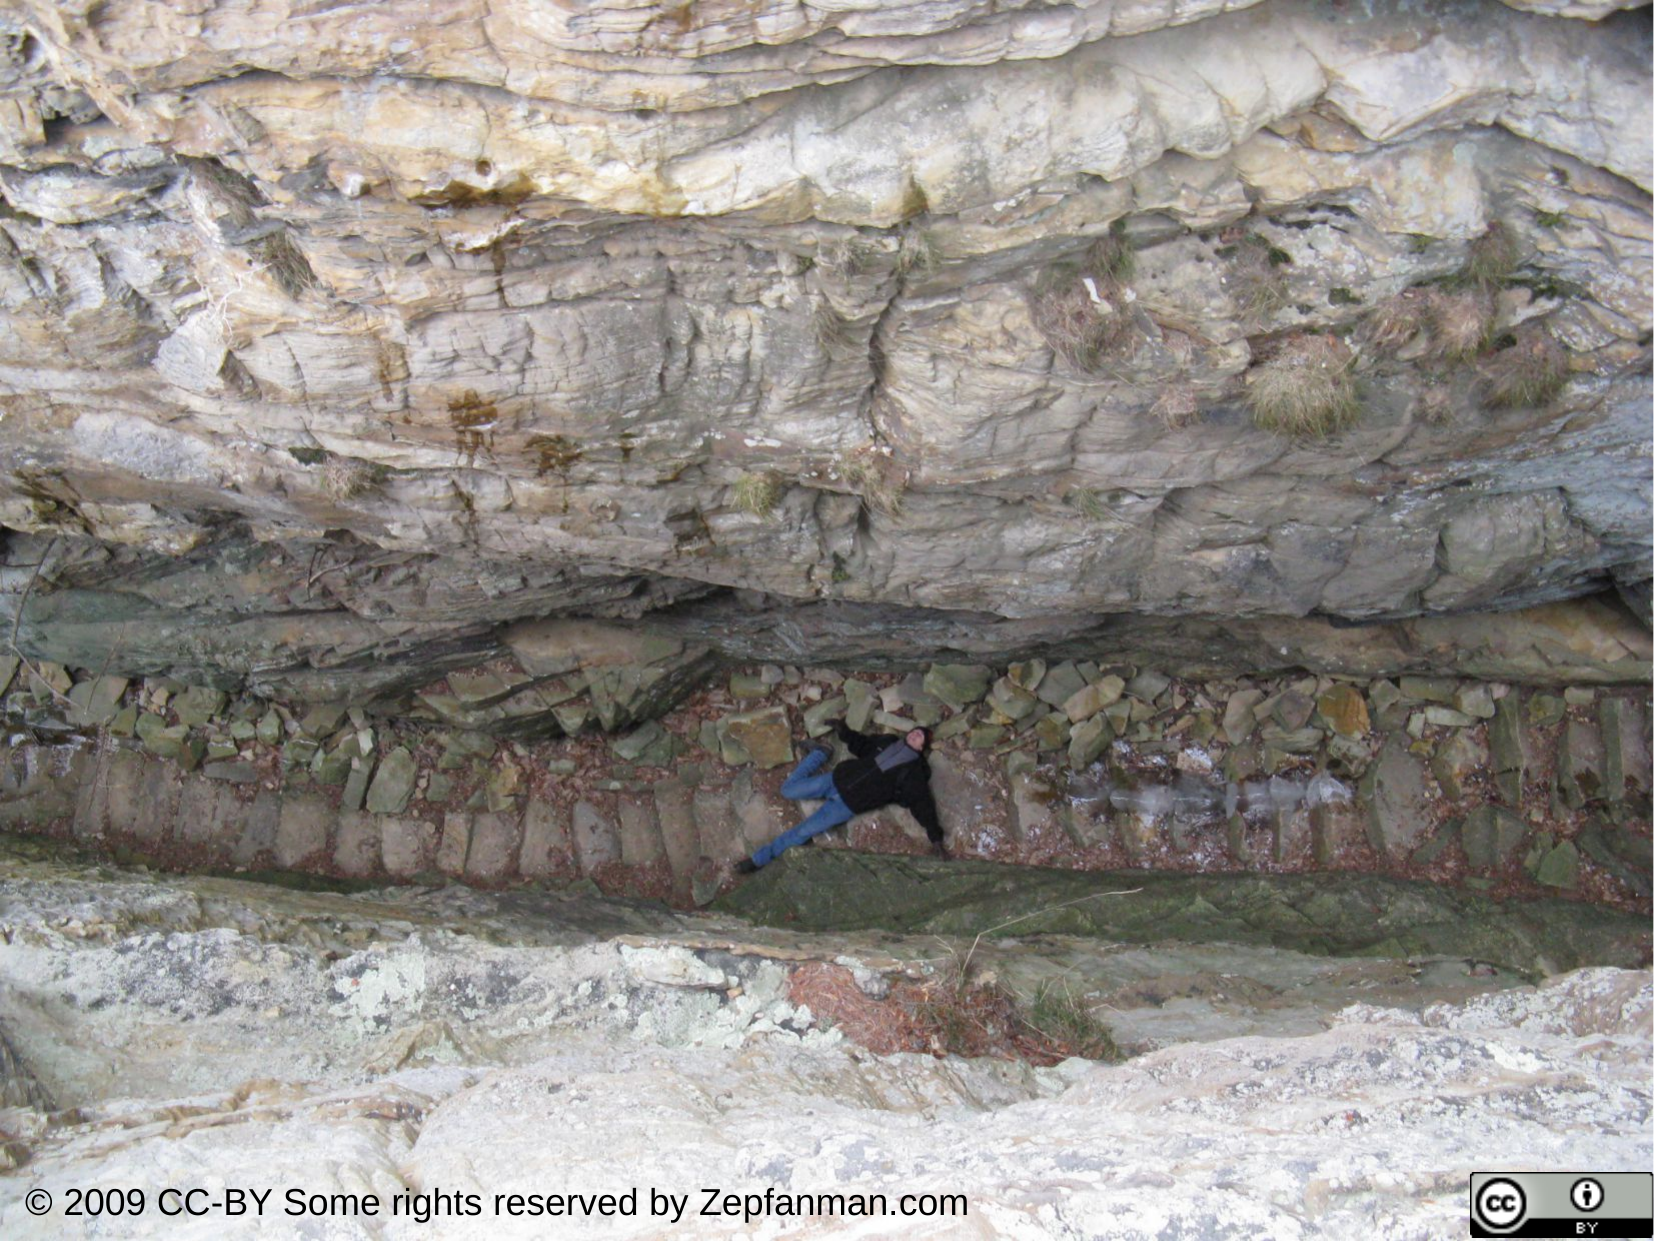

© 2009 CC-BY Some rights reserved by Zepfanman.com